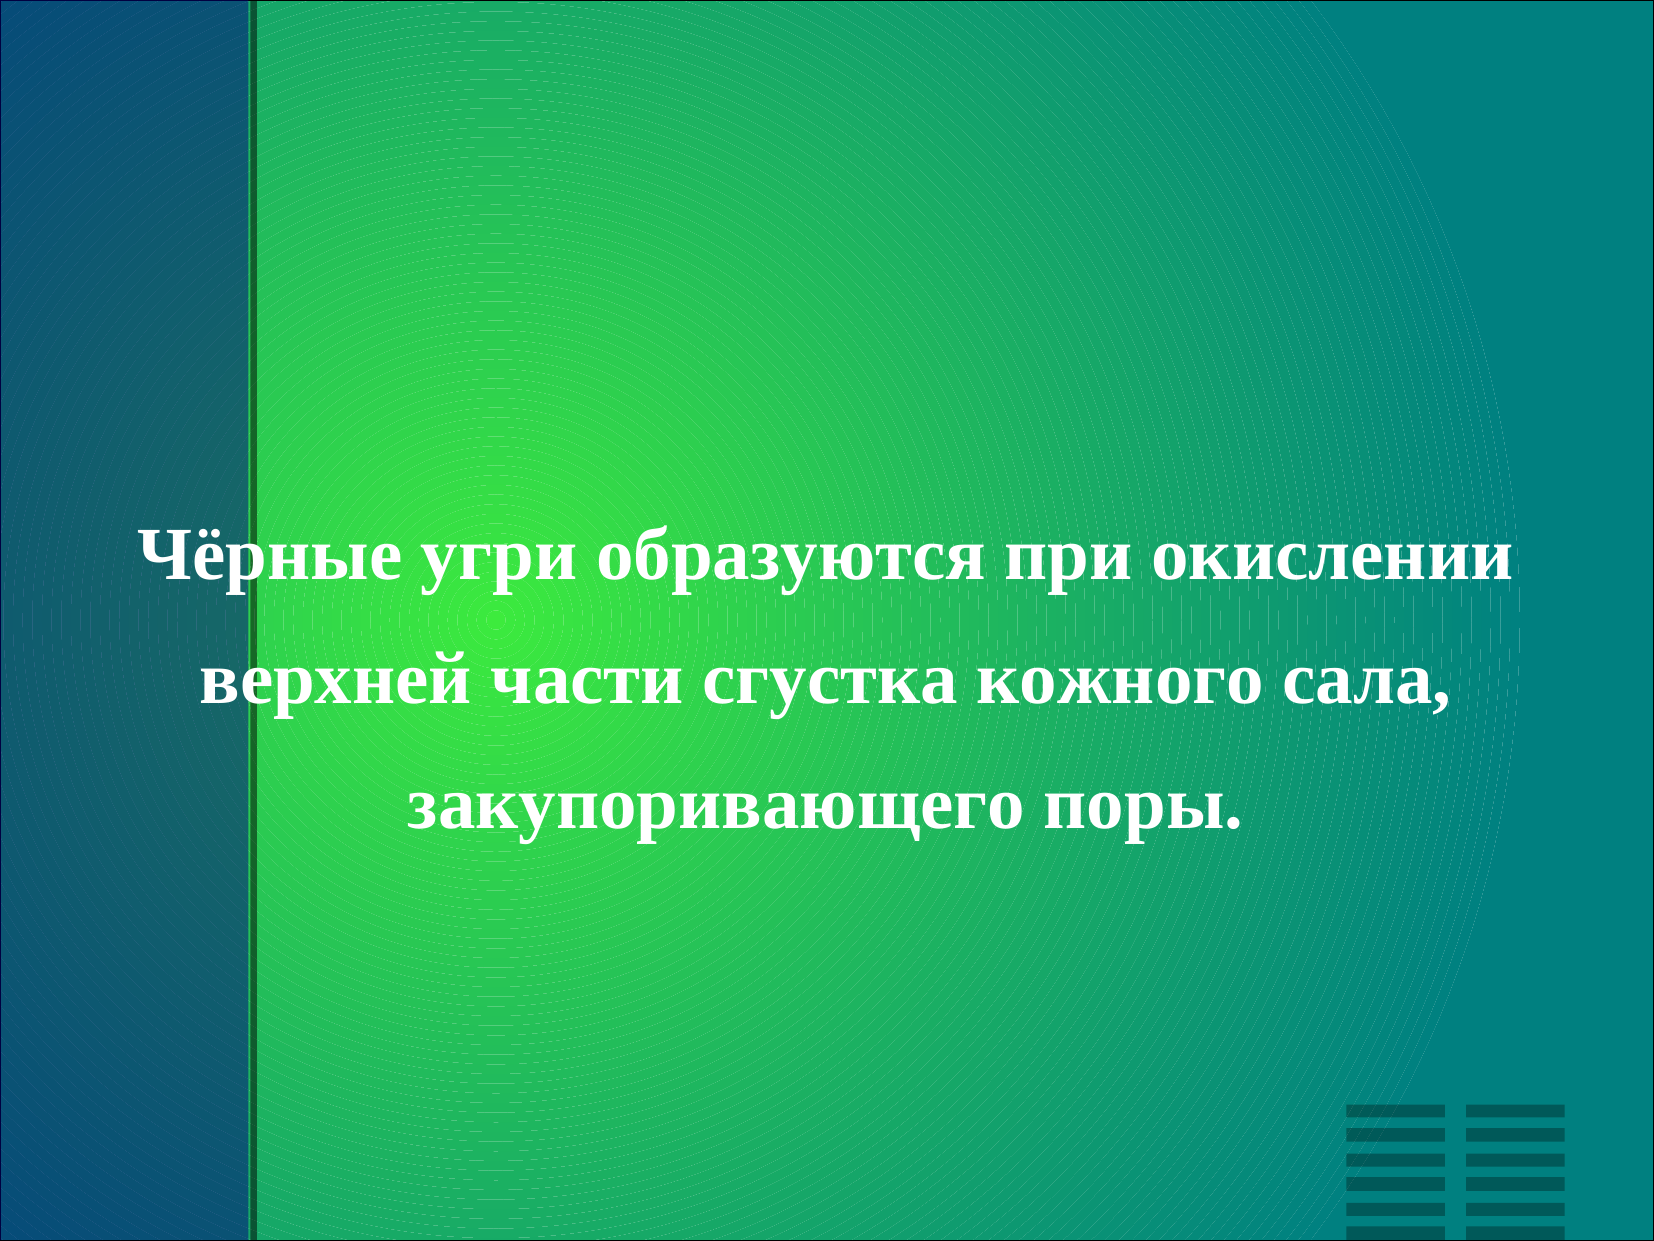

# Чёрные угри образуются при окислении верхней части сгустка кожного сала, закупоривающего поры.